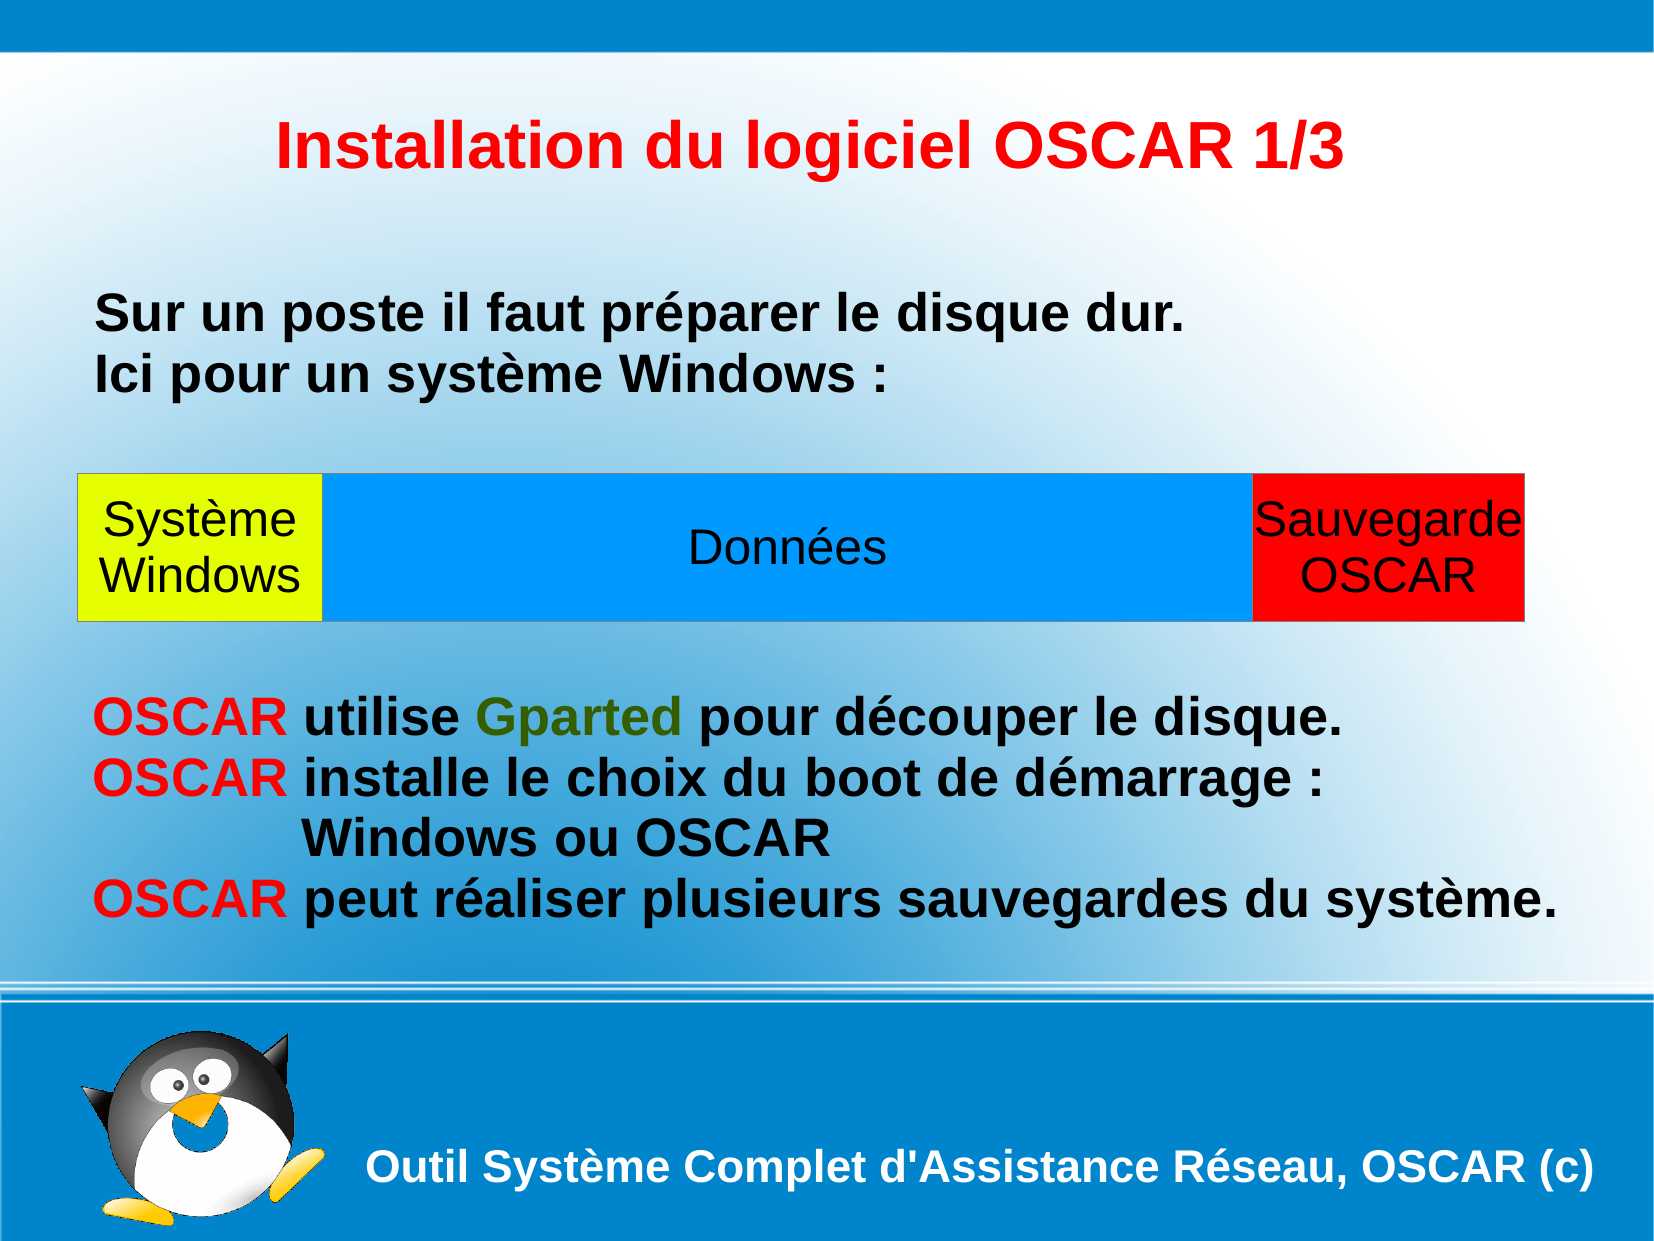

Installation du logiciel OSCAR 1/3
Sur un poste il faut préparer le disque dur.
Ici pour un système Windows :
Système
Windows
Données
Sauvegarde
OSCAR
OSCAR utilise Gparted pour découper le disque.
OSCAR installe le choix du boot de démarrage :
	 Windows ou OSCAR
OSCAR peut réaliser plusieurs sauvegardes du système.
# Outil Système Complet d'Assistance Réseau, OSCAR (c)